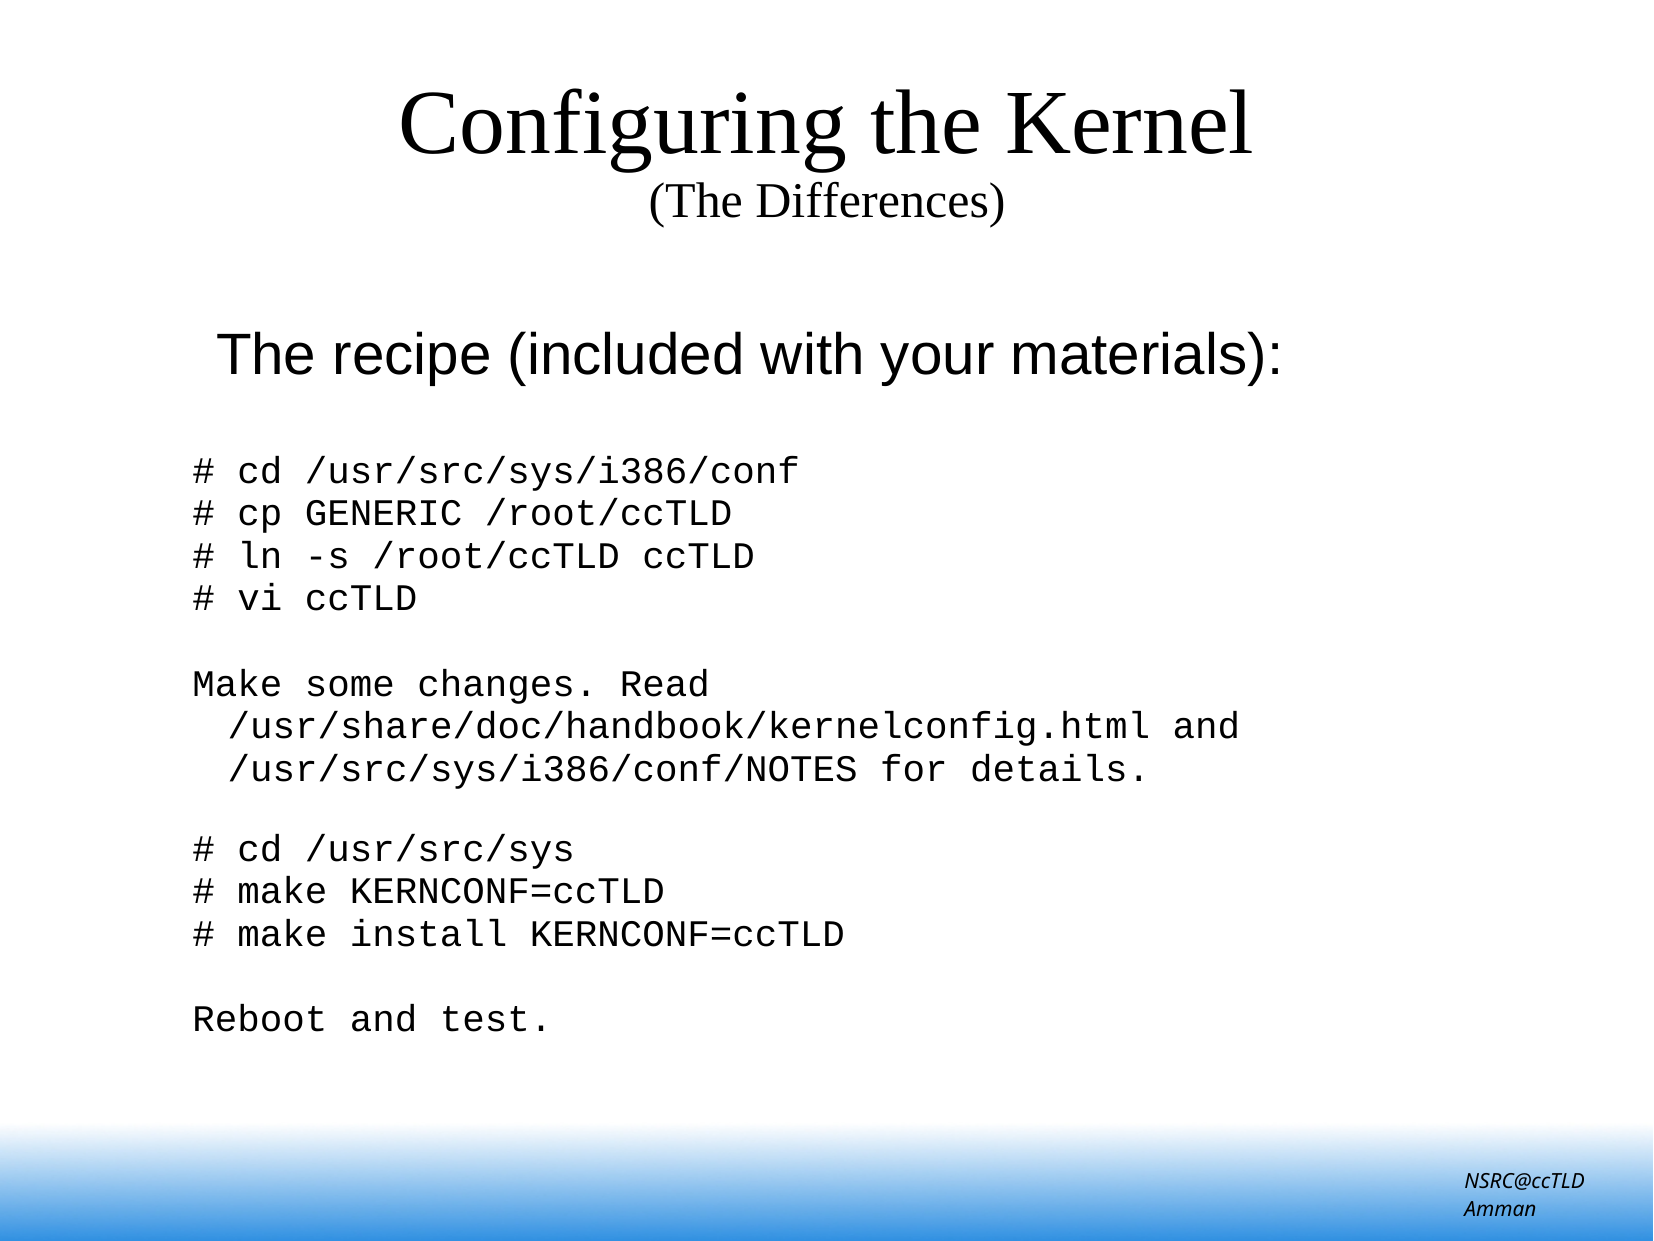

# Configuring the Kernel (The Differences)
The recipe (included with your materials):
# cd /usr/src/sys/i386/conf
# cp GENERIC /root/ccTLD
# ln -s /root/ccTLD ccTLD
# vi ccTLD
Make some changes. Read /usr/share/doc/handbook/kernelconfig.html and /usr/src/sys/i386/conf/NOTES for details.
# cd /usr/src/sys
# make KERNCONF=ccTLD
# make install KERNCONF=ccTLD
Reboot and test.